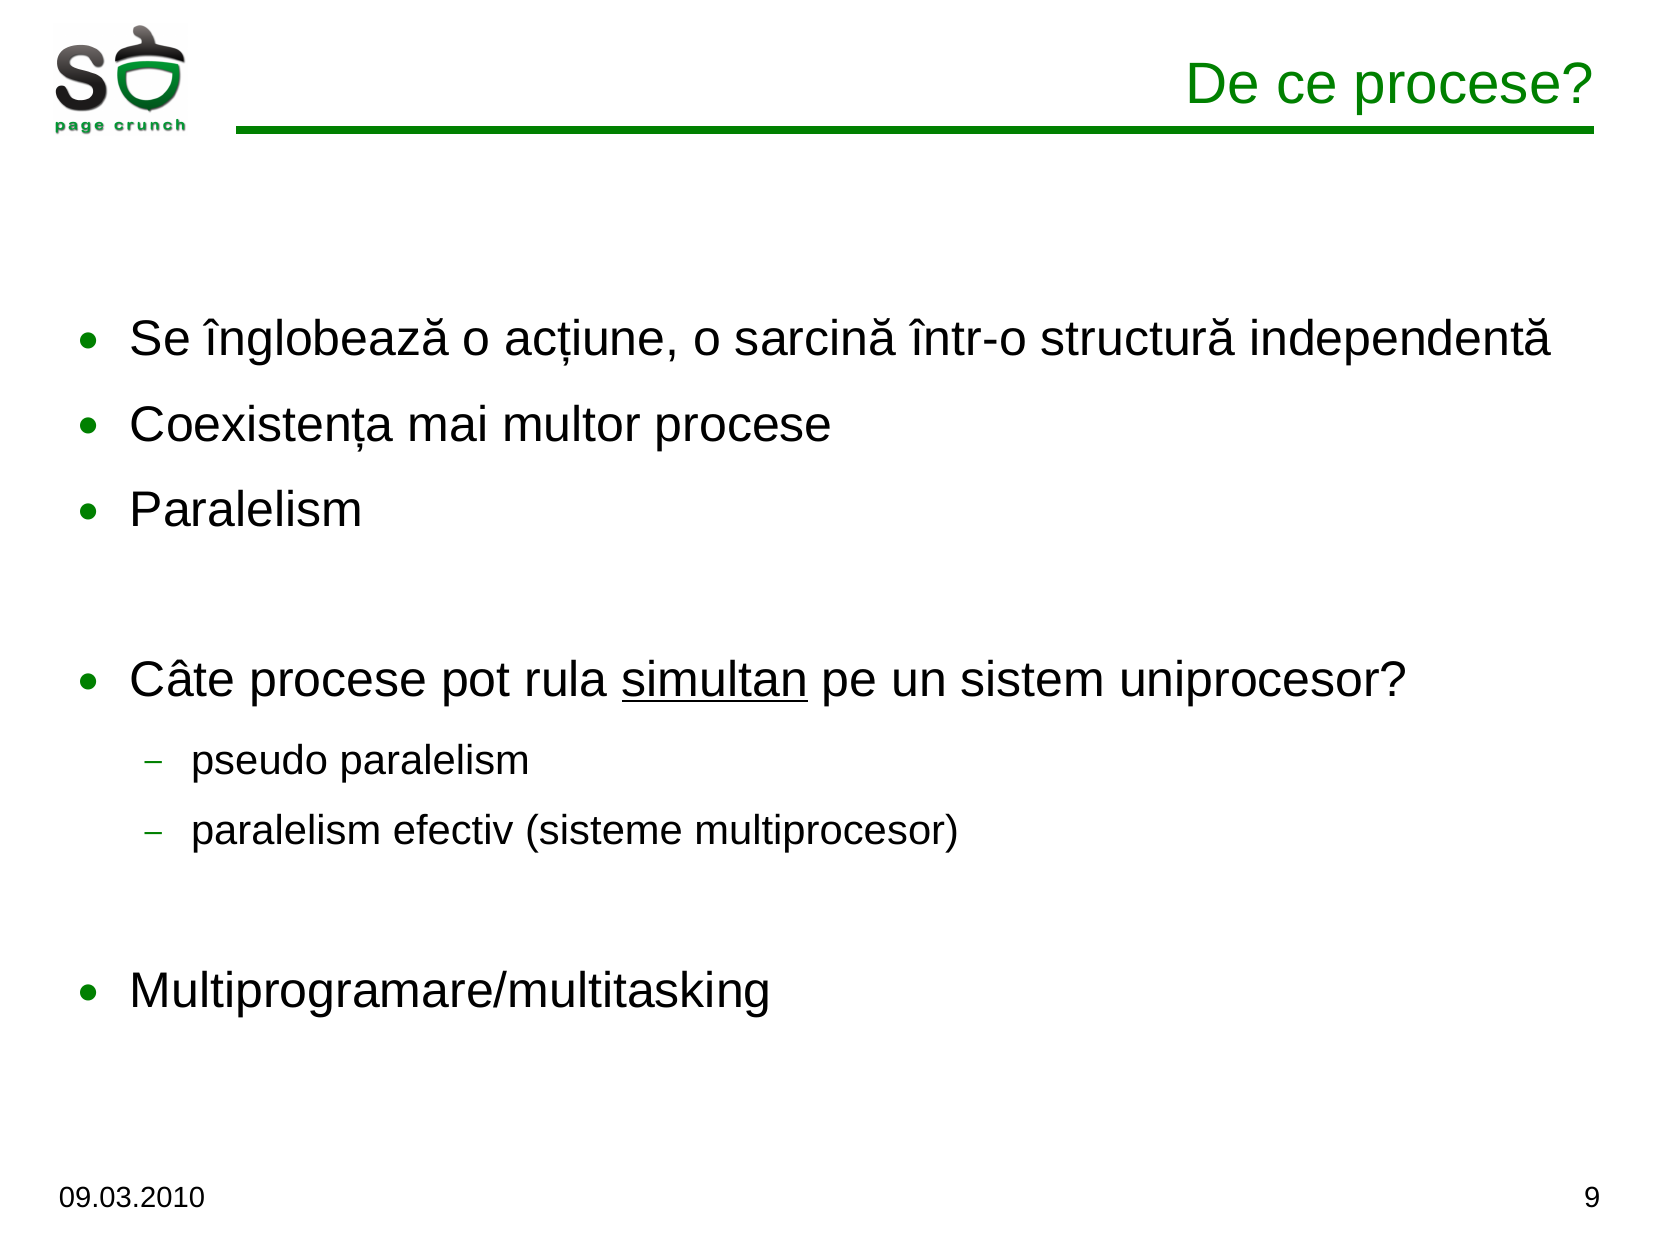

# De ce procese?
Se înglobează o acțiune, o sarcină într-o structură independentă
Coexistența mai multor procese
Paralelism
Câte procese pot rula simultan pe un sistem uniprocesor?
pseudo paralelism
paralelism efectiv (sisteme multiprocesor)
Multiprogramare/multitasking
09.03.2010
9